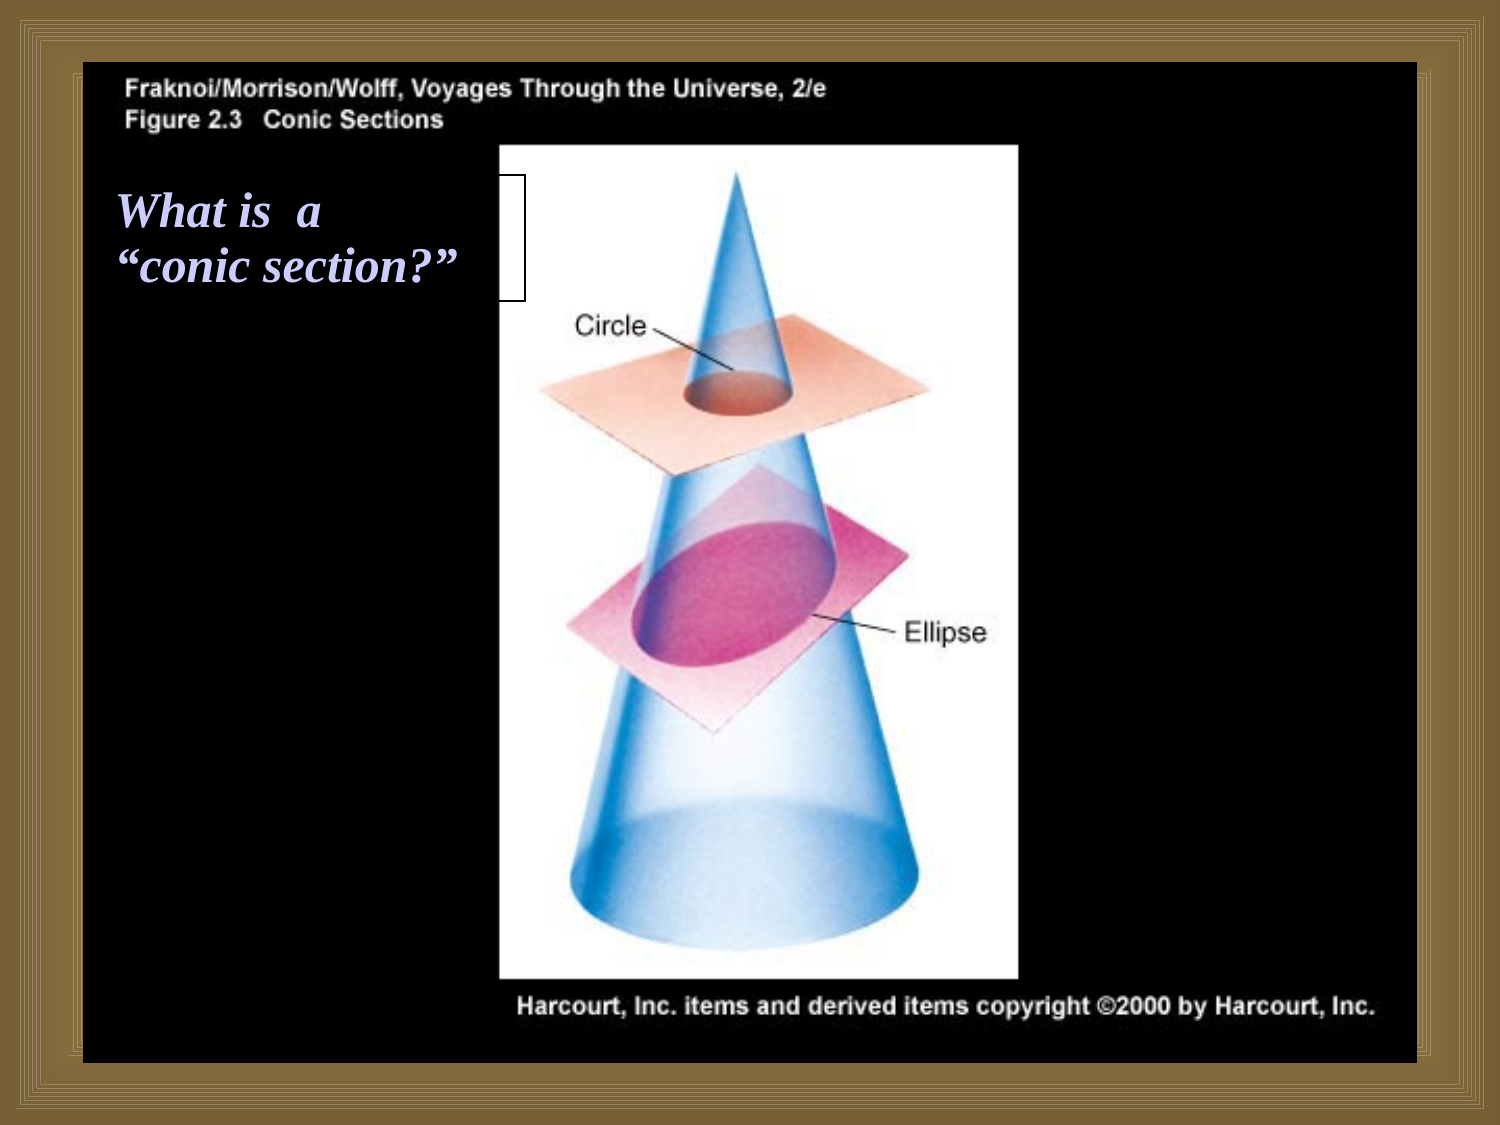

# Conic Sections
What is a
“conic section?”